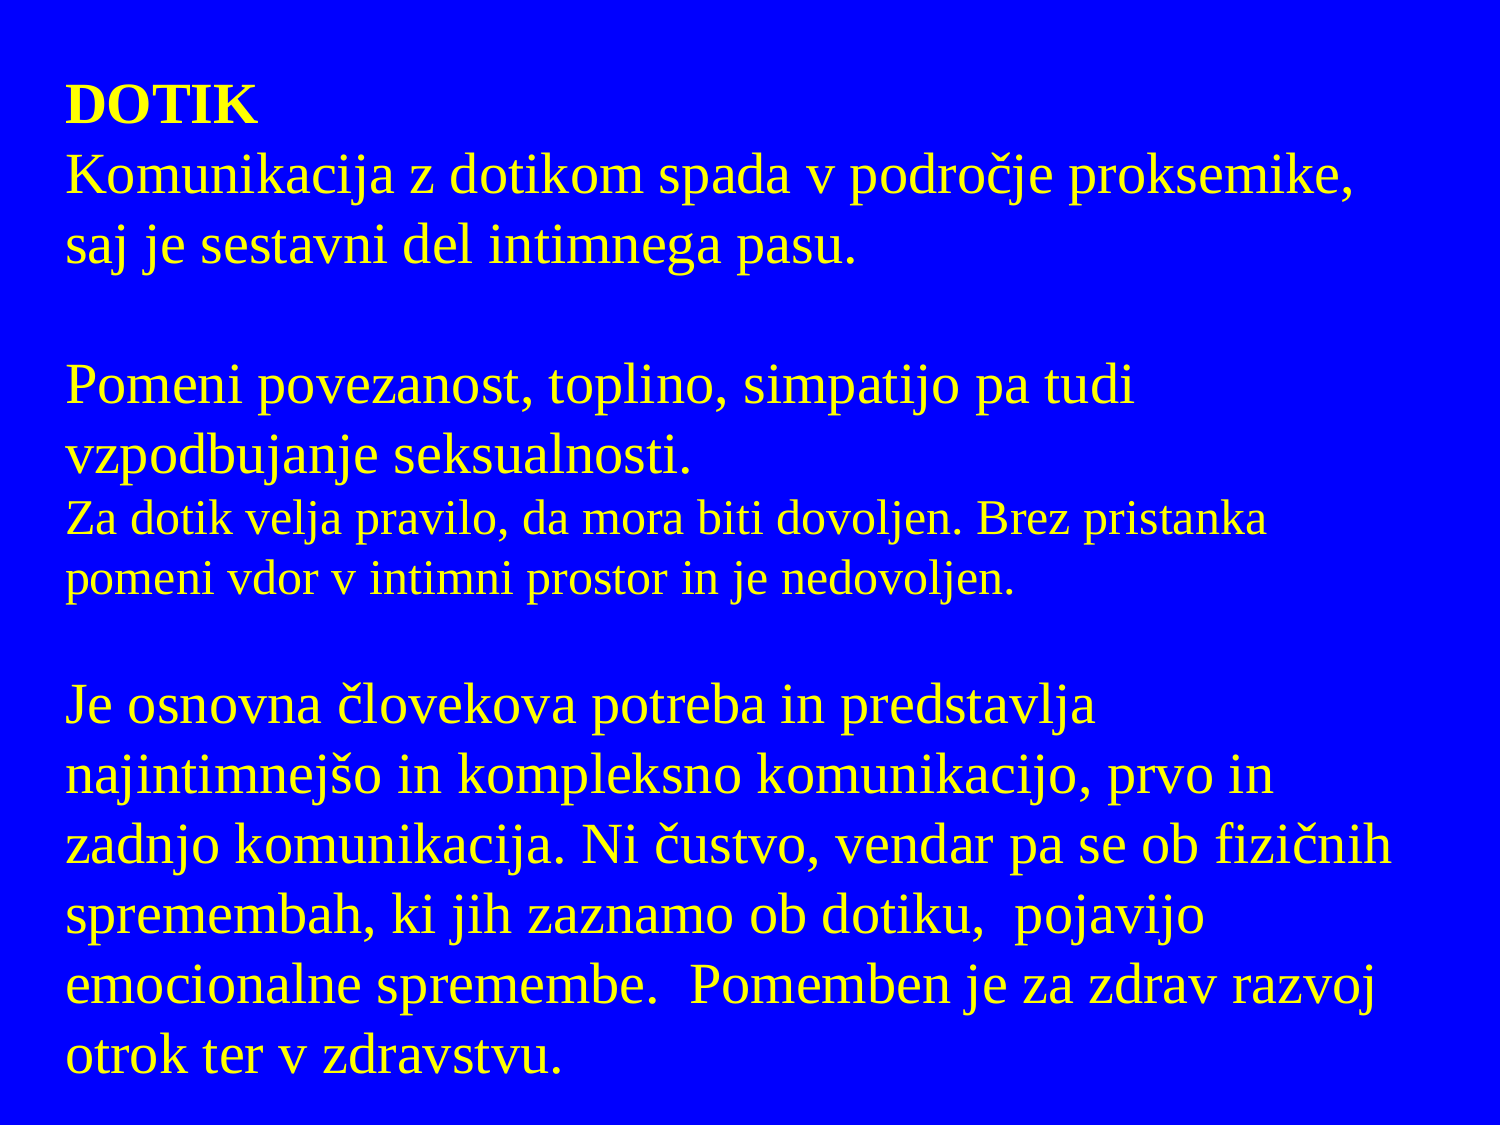

# DOTIK Komunikacija z dotikom spada v področje proksemike, saj je sestavni del intimnega pasu. Pomeni povezanost, toplino, simpatijo pa tudi vzpodbujanje seksualnosti. Za dotik velja pravilo, da mora biti dovoljen. Brez pristanka pomeni vdor v intimni prostor in je nedovoljen. Je osnovna človekova potreba in predstavlja najintimnejšo in kompleksno komunikacijo, prvo in zadnjo komunikacija. Ni čustvo, vendar pa se ob fizičnih spremembah, ki jih zaznamo ob dotiku, pojavijo emocionalne spremembe.  Pomemben je za zdrav razvoj otrok ter v zdravstvu.